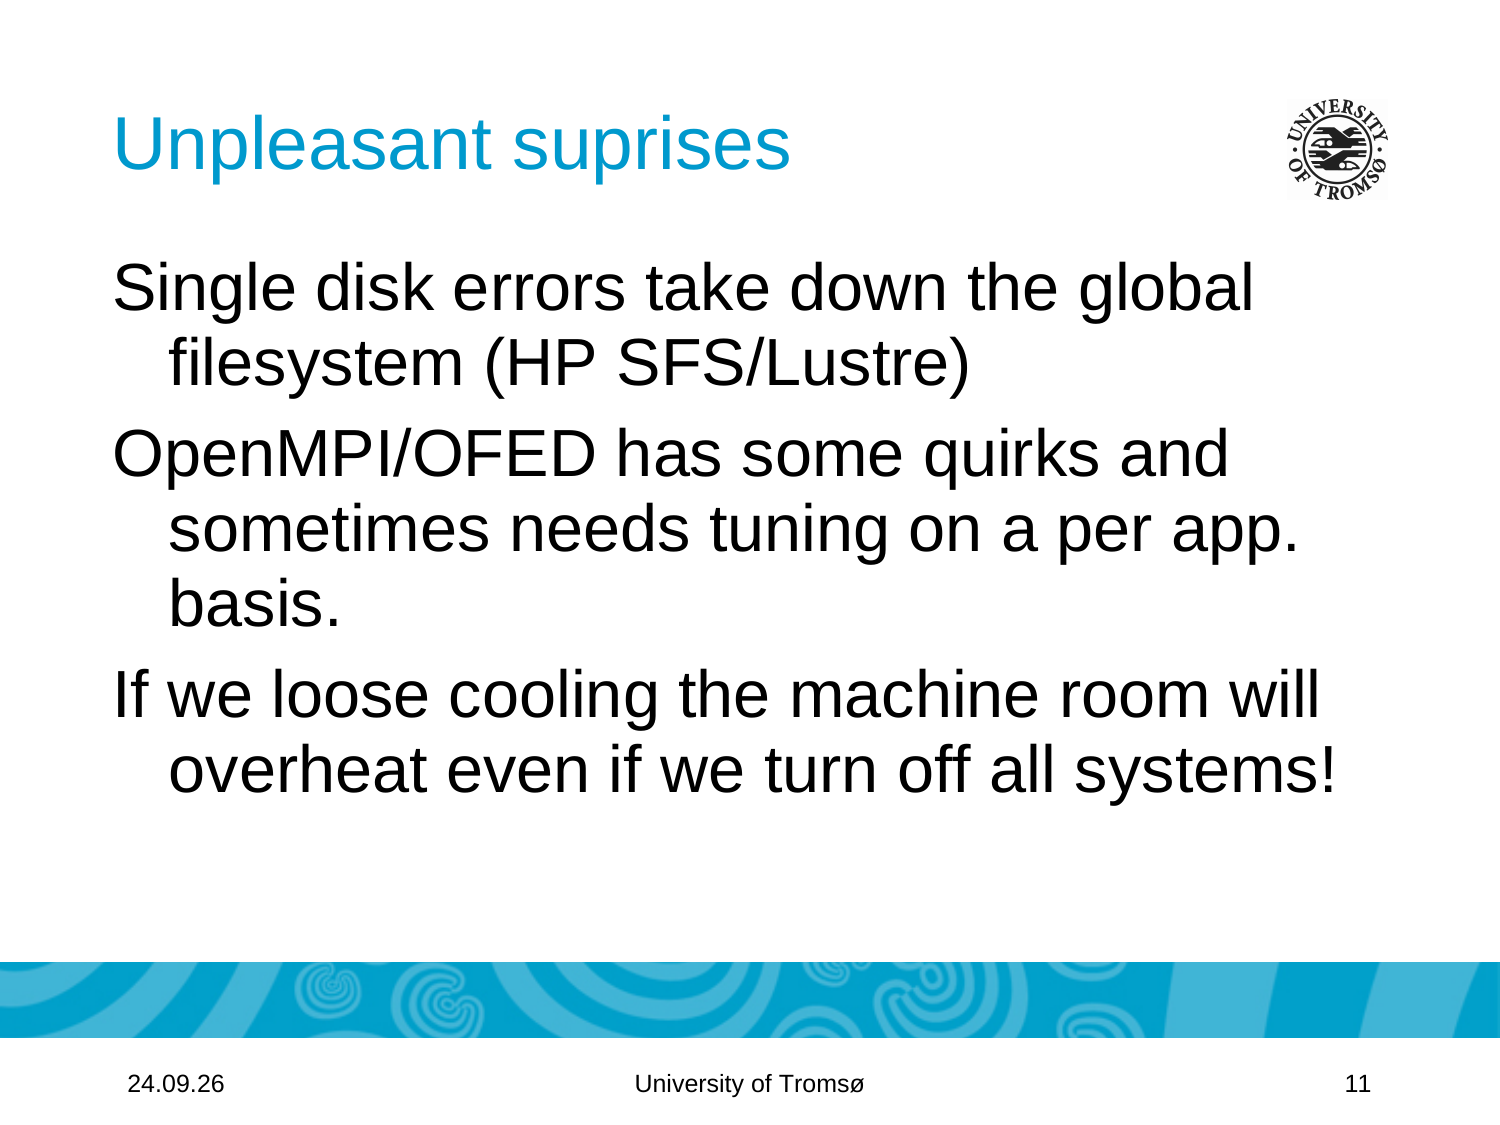

# Unpleasant suprises
Single disk errors take down the global filesystem (HP SFS/Lustre)
OpenMPI/OFED has some quirks and sometimes needs tuning on a per app. basis.
If we loose cooling the machine room will overheat even if we turn off all systems!